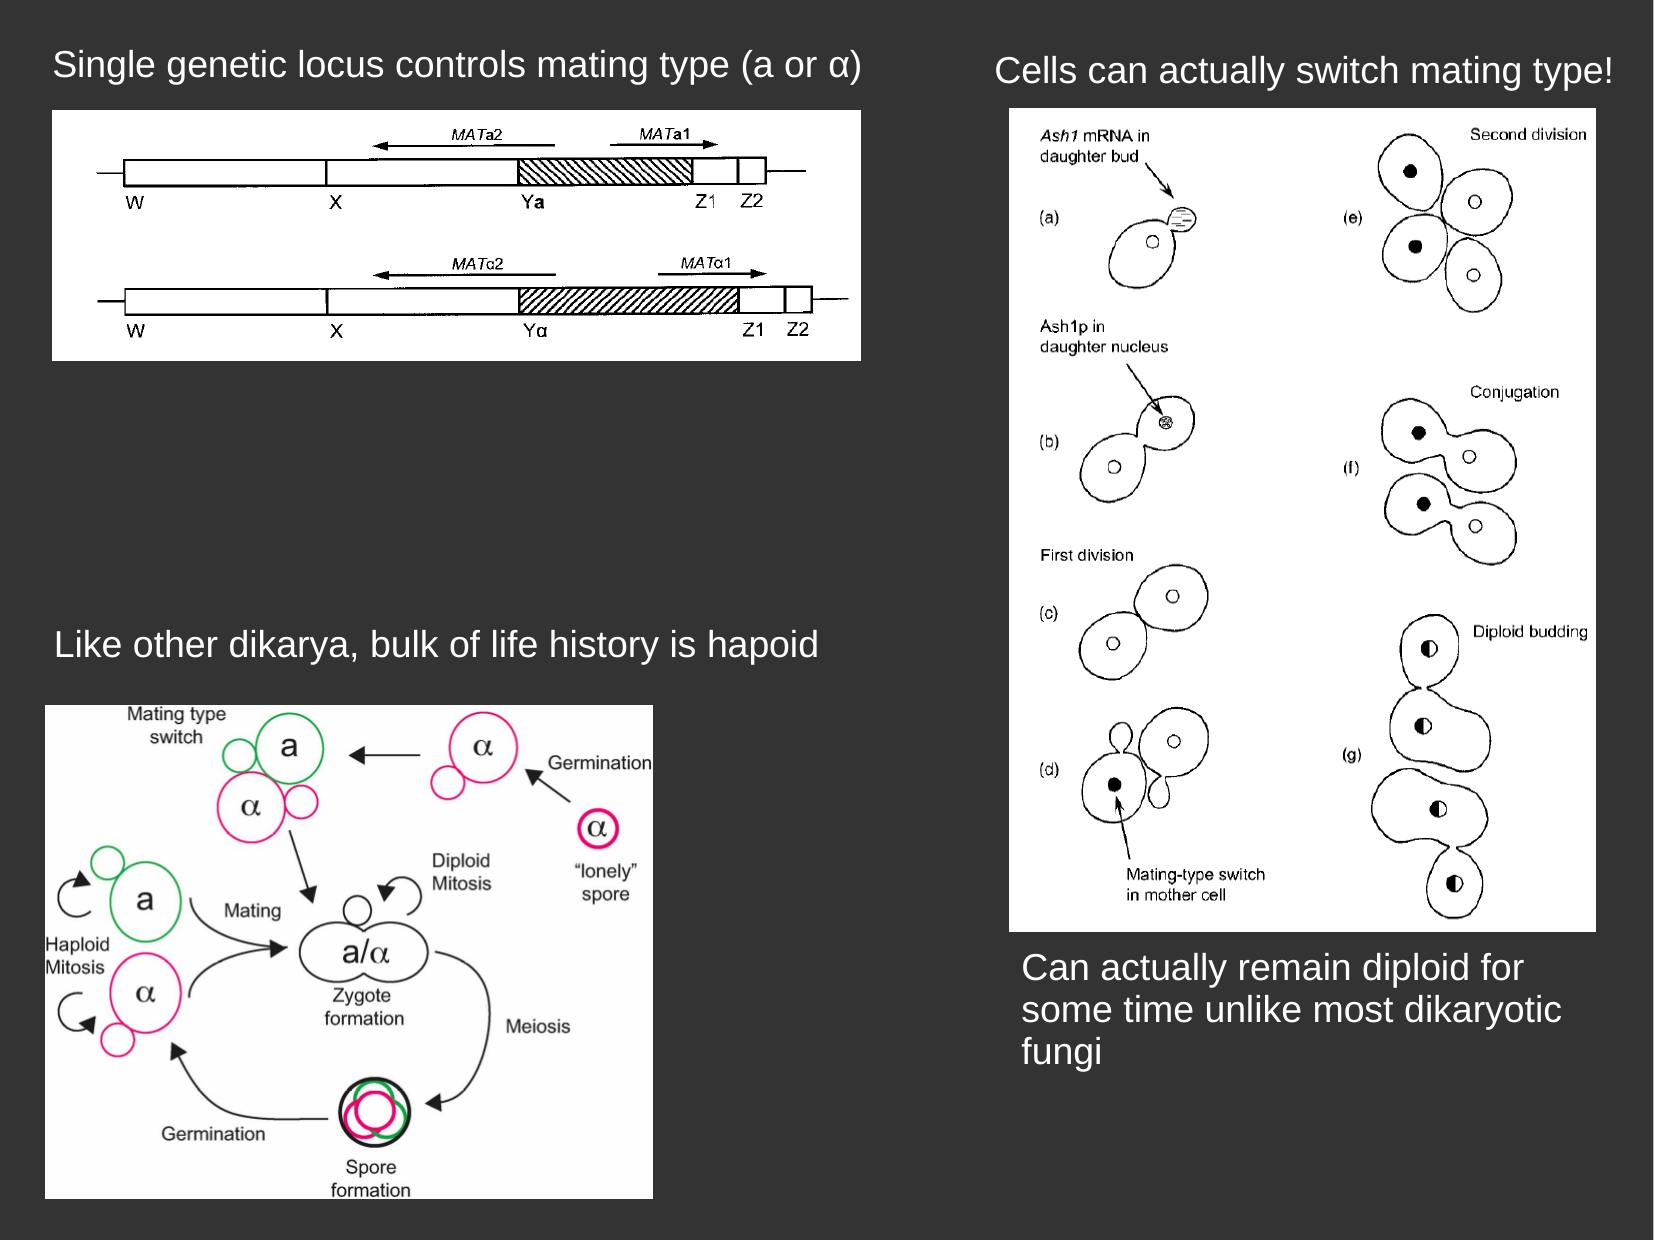

Single genetic locus controls mating type (a or α)
Cells can actually switch mating type!
Like other dikarya, bulk of life history is hapoid
Can actually remain diploid for some time unlike most dikaryotic fungi